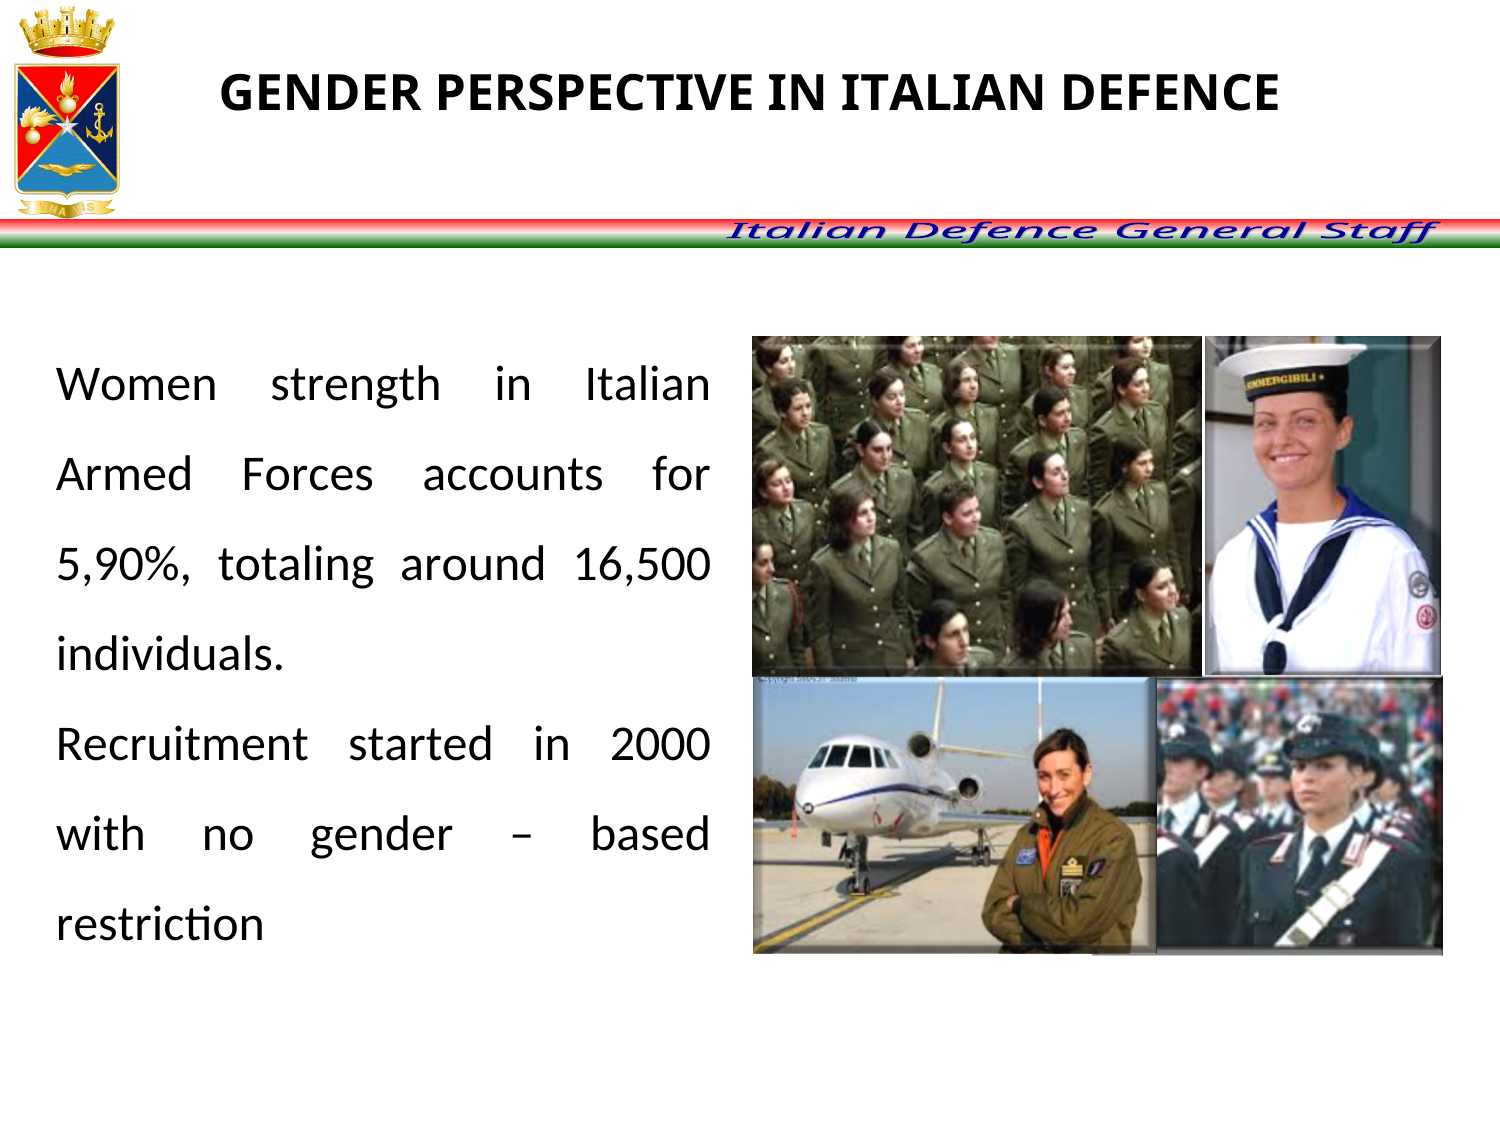

GENDER PERSPECTIVE IN ITALIAN DEFENCE
Women strength in Italian Armed Forces accounts for 5,90%, totaling around 16,500 individuals.
Recruitment started in 2000 with no gender – based restriction